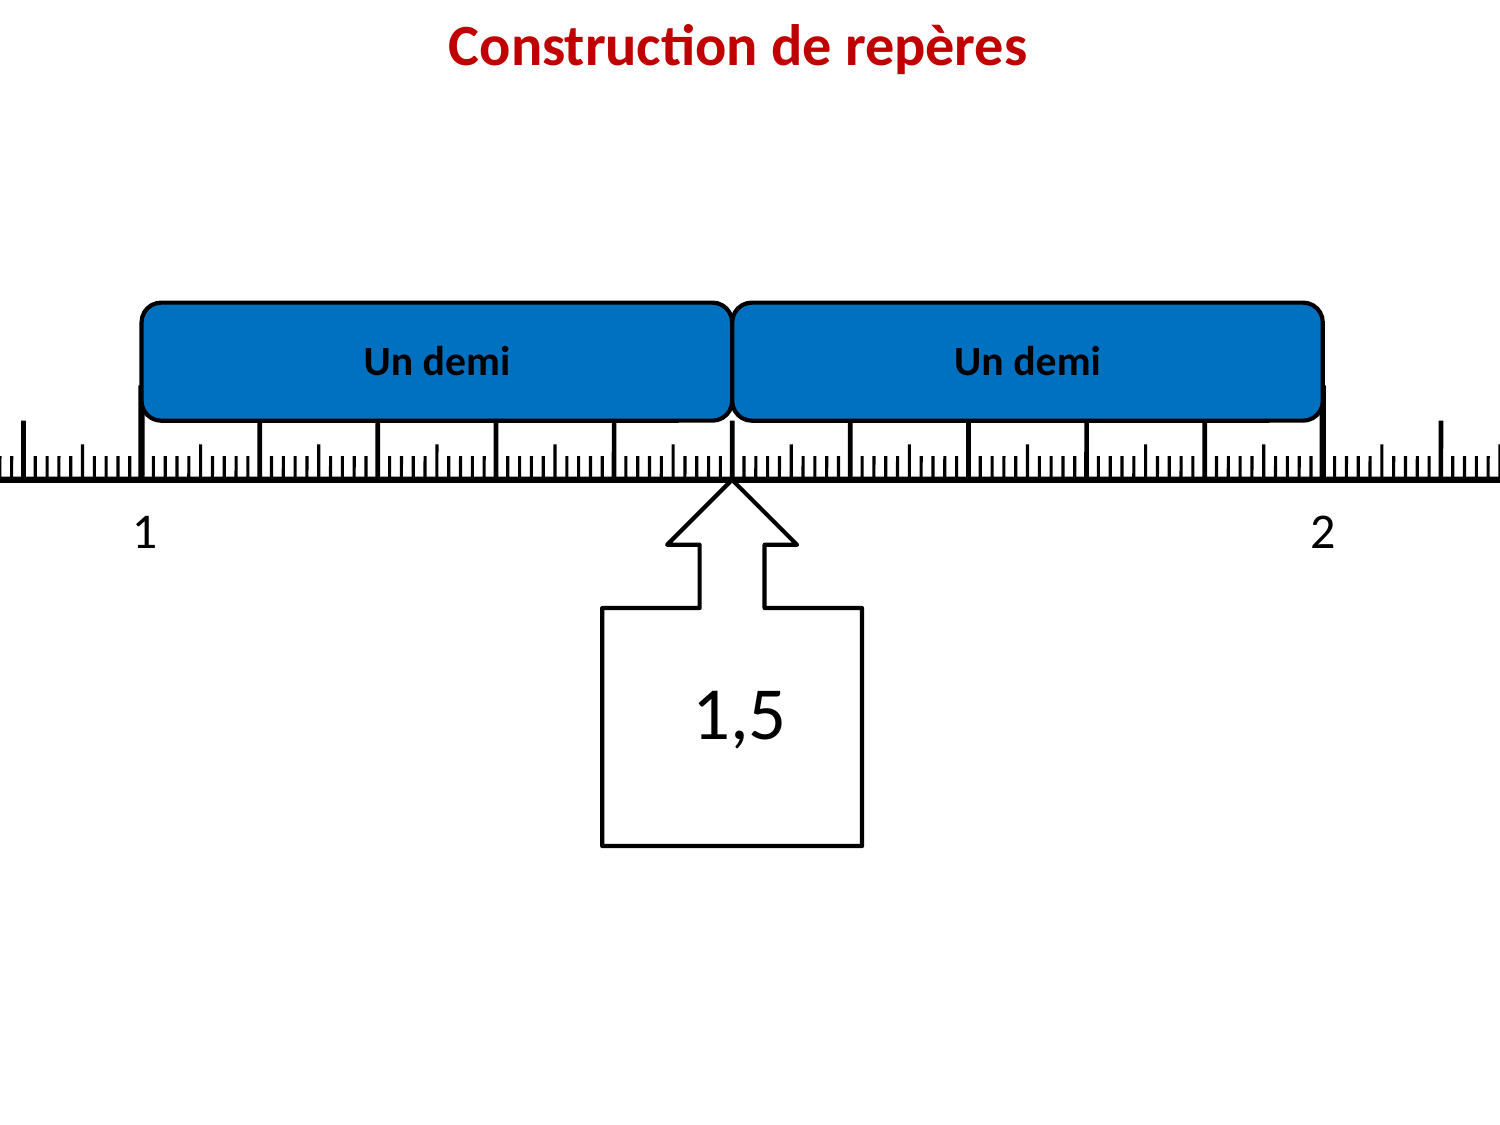

Construction de repères
Un demi
Un demi
1
2
1,5